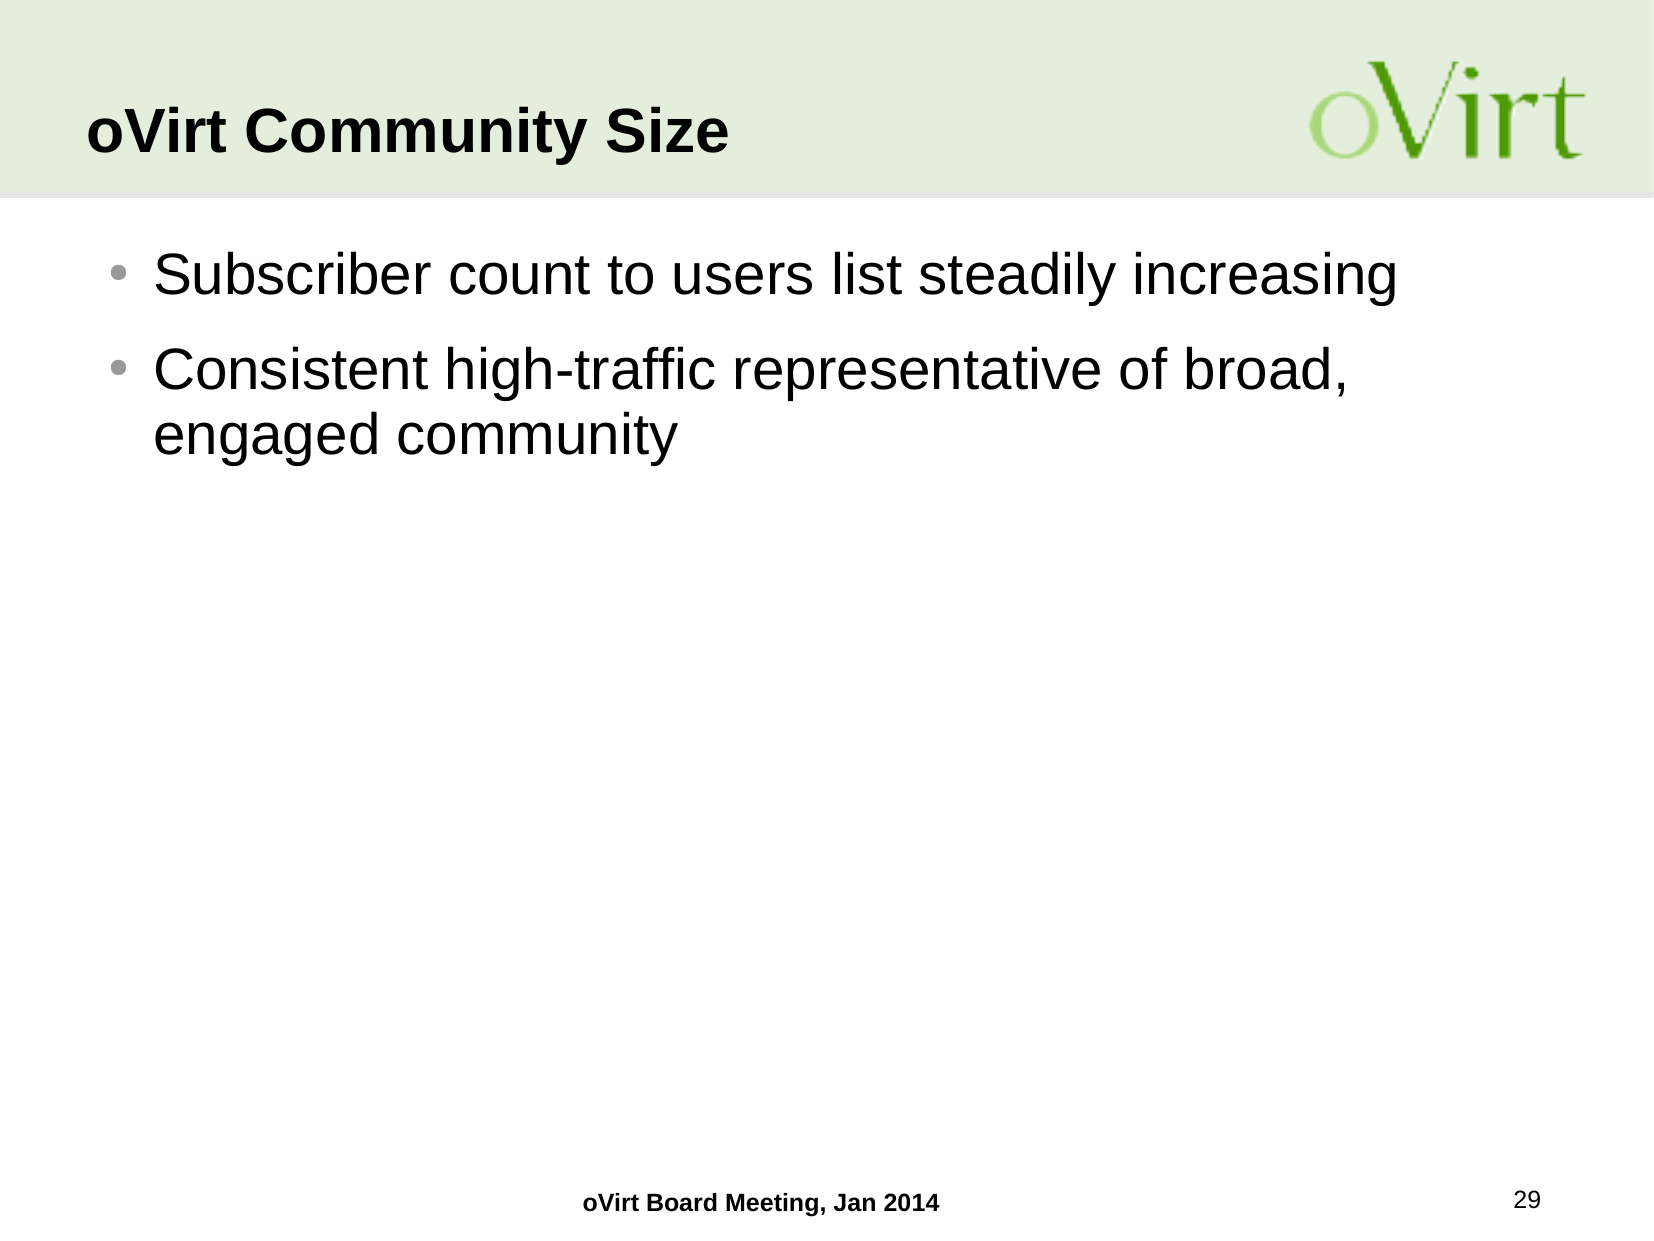

# oVirt Community Size
Subscriber count to users list steadily increasing
Consistent high-traffic representative of broad, engaged community